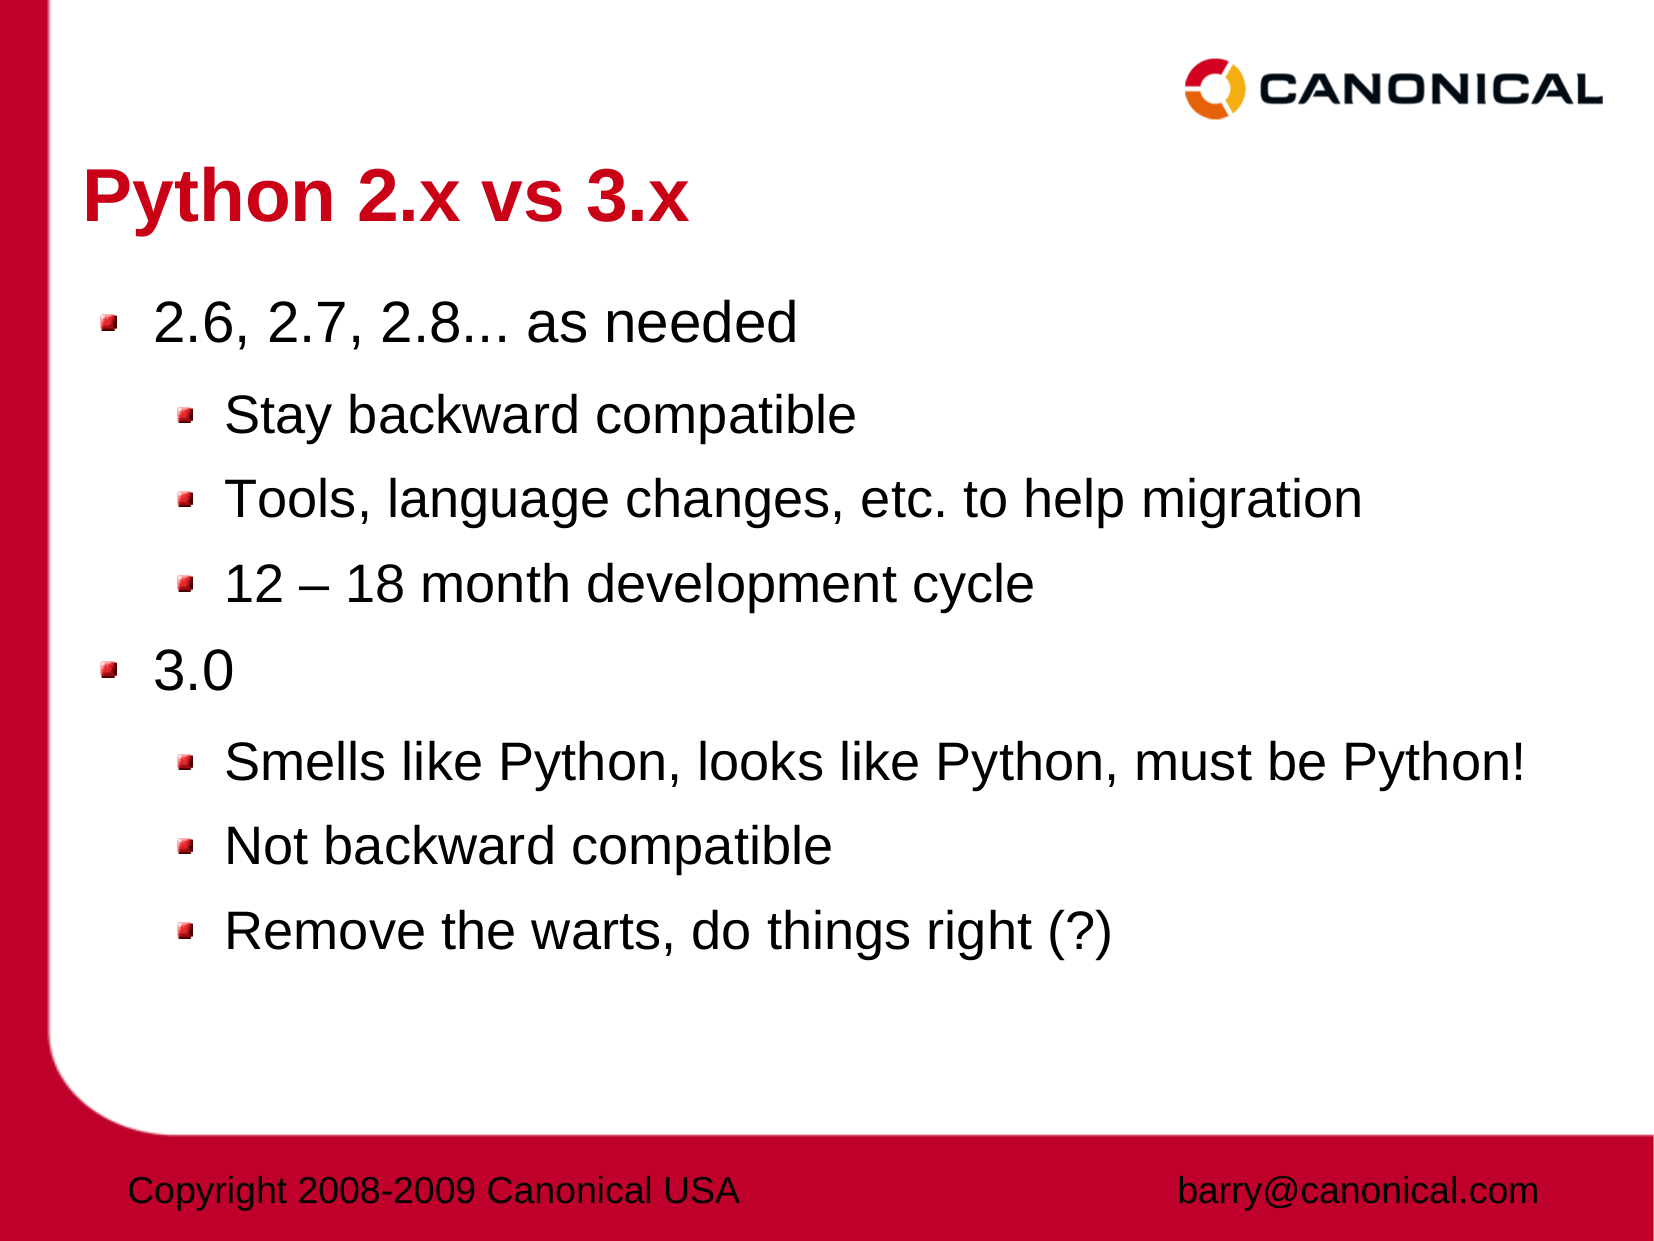

# Python 2.x vs 3.x
2.6, 2.7, 2.8... as needed
Stay backward compatible
Tools, language changes, etc. to help migration
12 – 18 month development cycle
3.0
Smells like Python, looks like Python, must be Python!
Not backward compatible
Remove the warts, do things right (?)